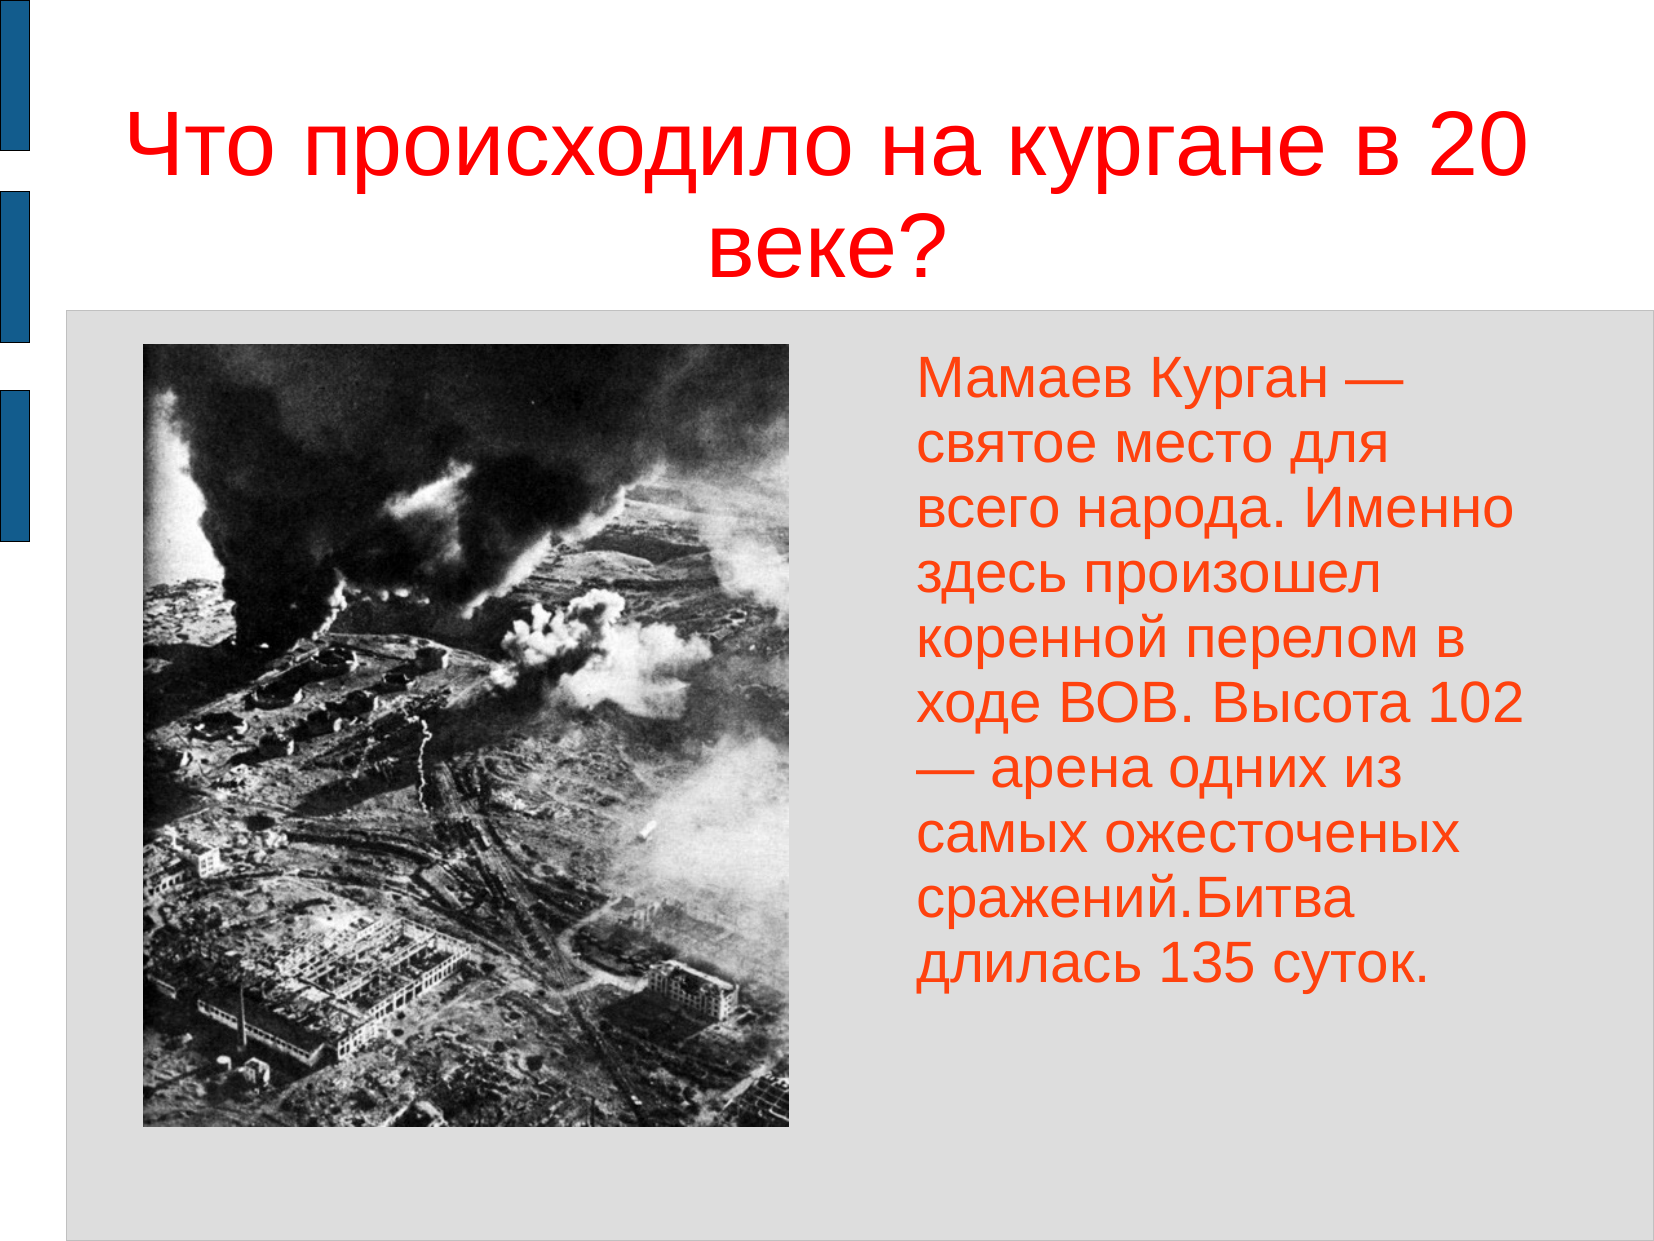

# Что происходило на кургане в 20 веке?
Мамаев Курган — святое место для всего народа. Именно здесь произошел коренной перелом в ходе ВОВ. Высота 102 — арена одних из самых ожесточеных сражений.Битва длилась 135 суток.